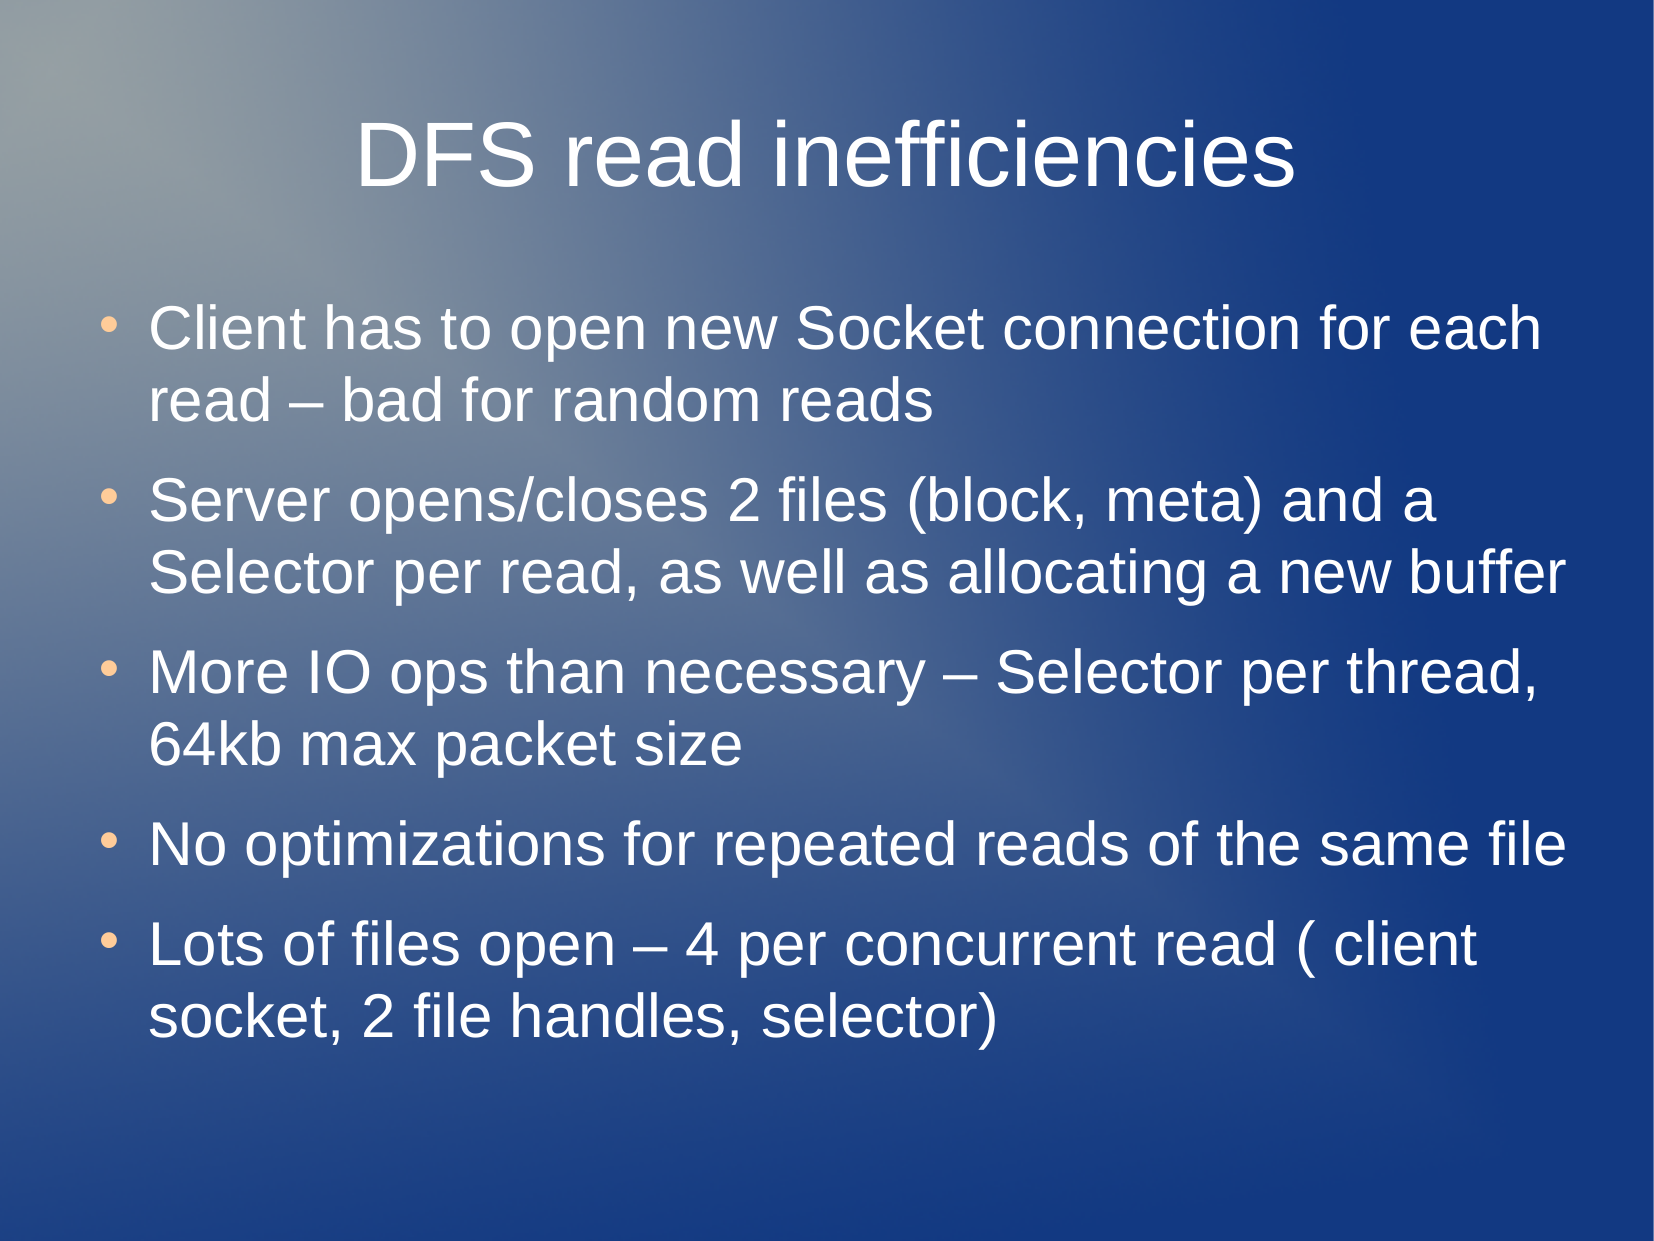

# DFS read inefficiencies
Client has to open new Socket connection for each read – bad for random reads
Server opens/closes 2 files (block, meta) and a Selector per read, as well as allocating a new buffer
More IO ops than necessary – Selector per thread, 64kb max packet size
No optimizations for repeated reads of the same file
Lots of files open – 4 per concurrent read ( client socket, 2 file handles, selector)